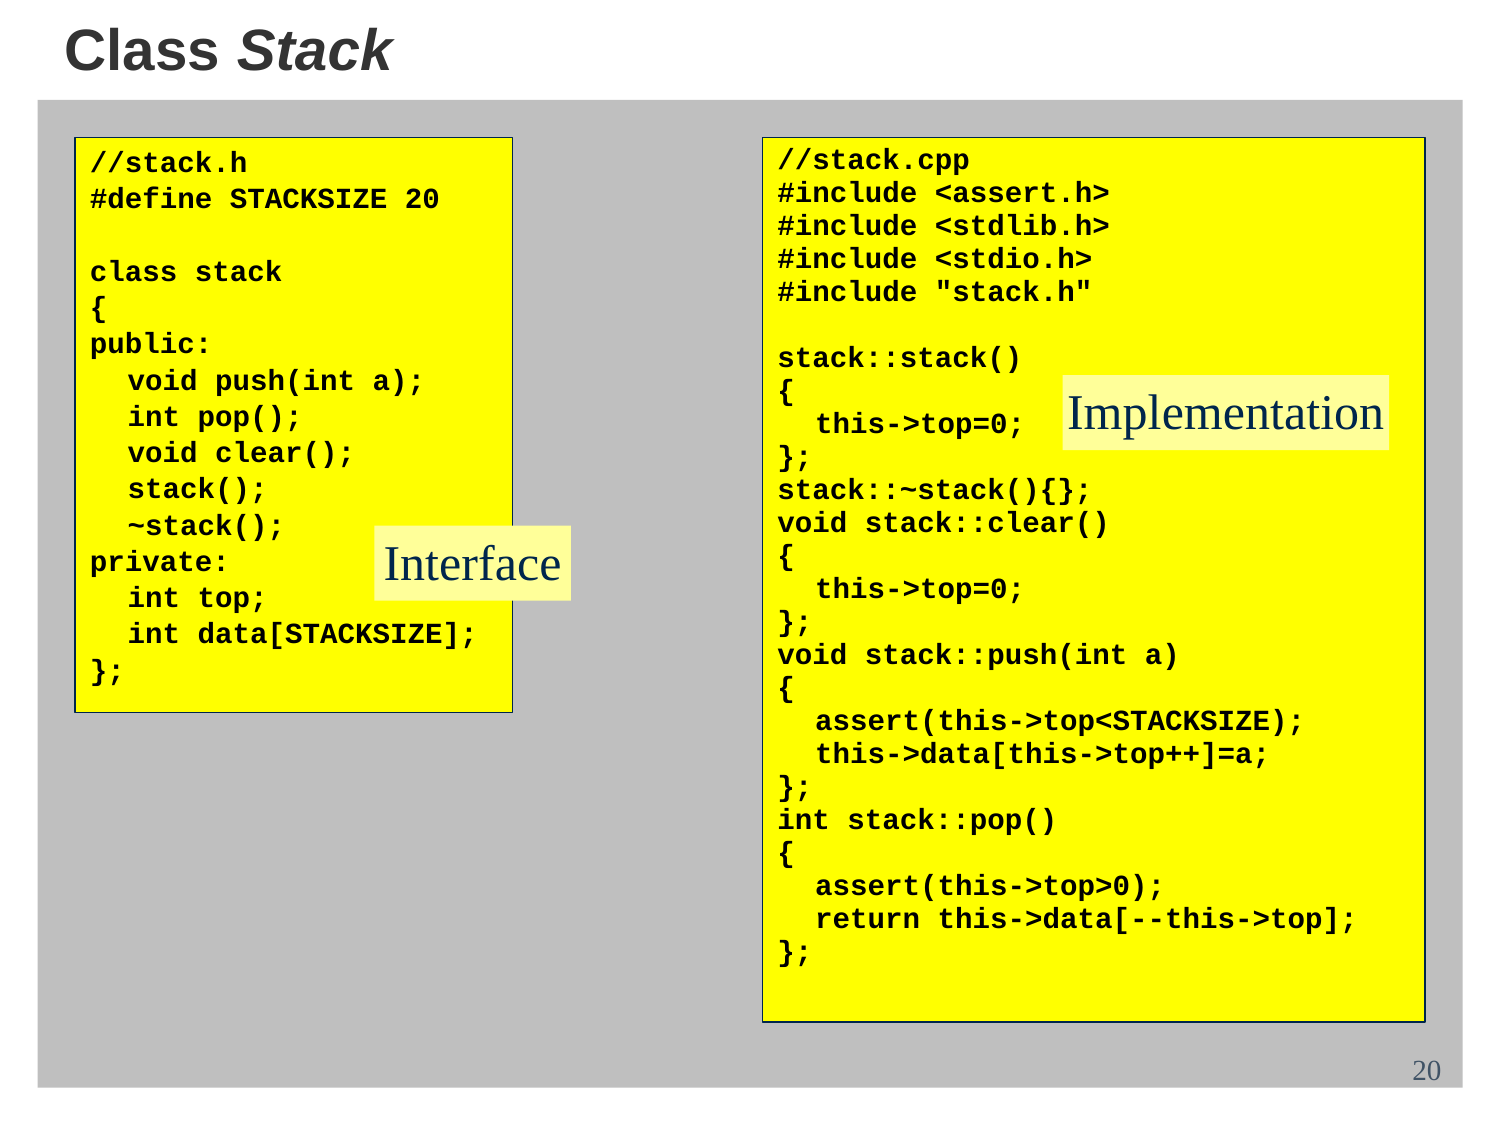

# Class Stack
//stack.h
#define STACKSIZE 20
class stack
{
public:
	void push(int a);
	int pop();
	void clear();
	stack();
	~stack();
private:
	int top;
	int data[STACKSIZE];
};
//stack.cpp
#include <assert.h>
#include <stdlib.h>
#include <stdio.h>
#include "stack.h"
stack::stack()
{
	this->top=0;
};
stack::~stack(){};
void stack::clear()
{
	this->top=0;
};
void stack::push(int a)
{
	assert(this->top<STACKSIZE);
	this->data[this->top++]=a;
};
int stack::pop()
{
	assert(this->top>0);
	return this->data[--this->top];
};
Implementation
Interface